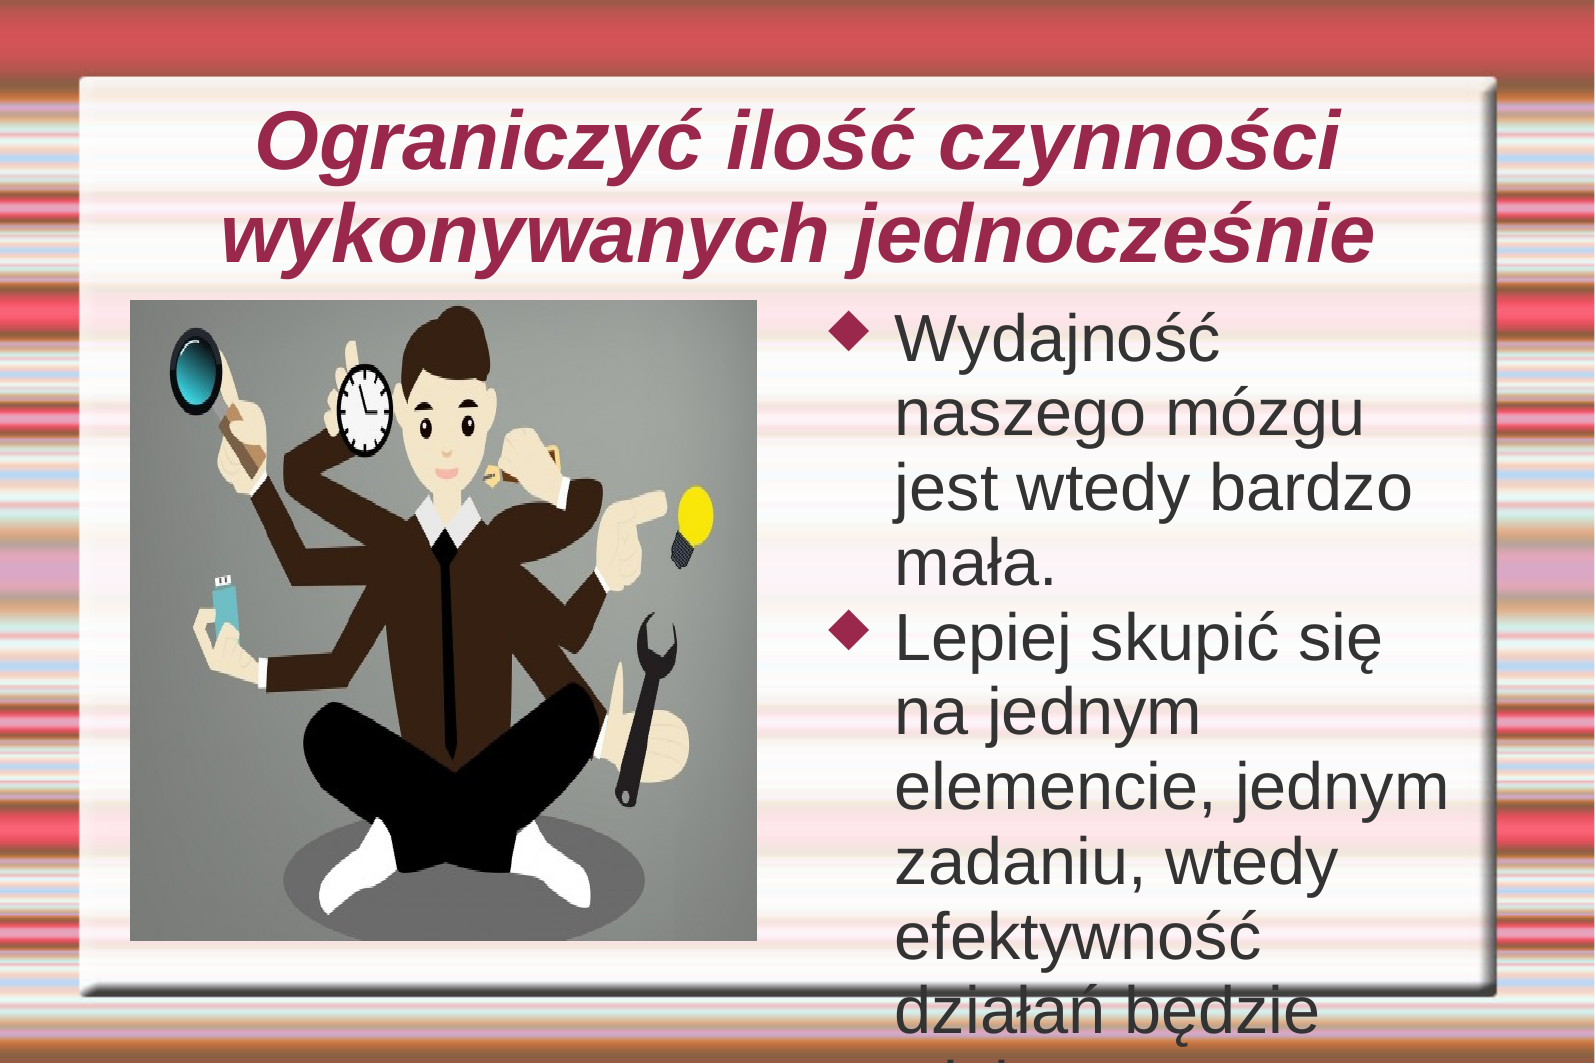

# Ograniczyć ilość czynności wykonywanych jednocześnie
Wydajność naszego mózgu jest wtedy bardzo mała.
Lepiej skupić się na jednym elemencie, jednym zadaniu, wtedy efektywność działań będzie większa.